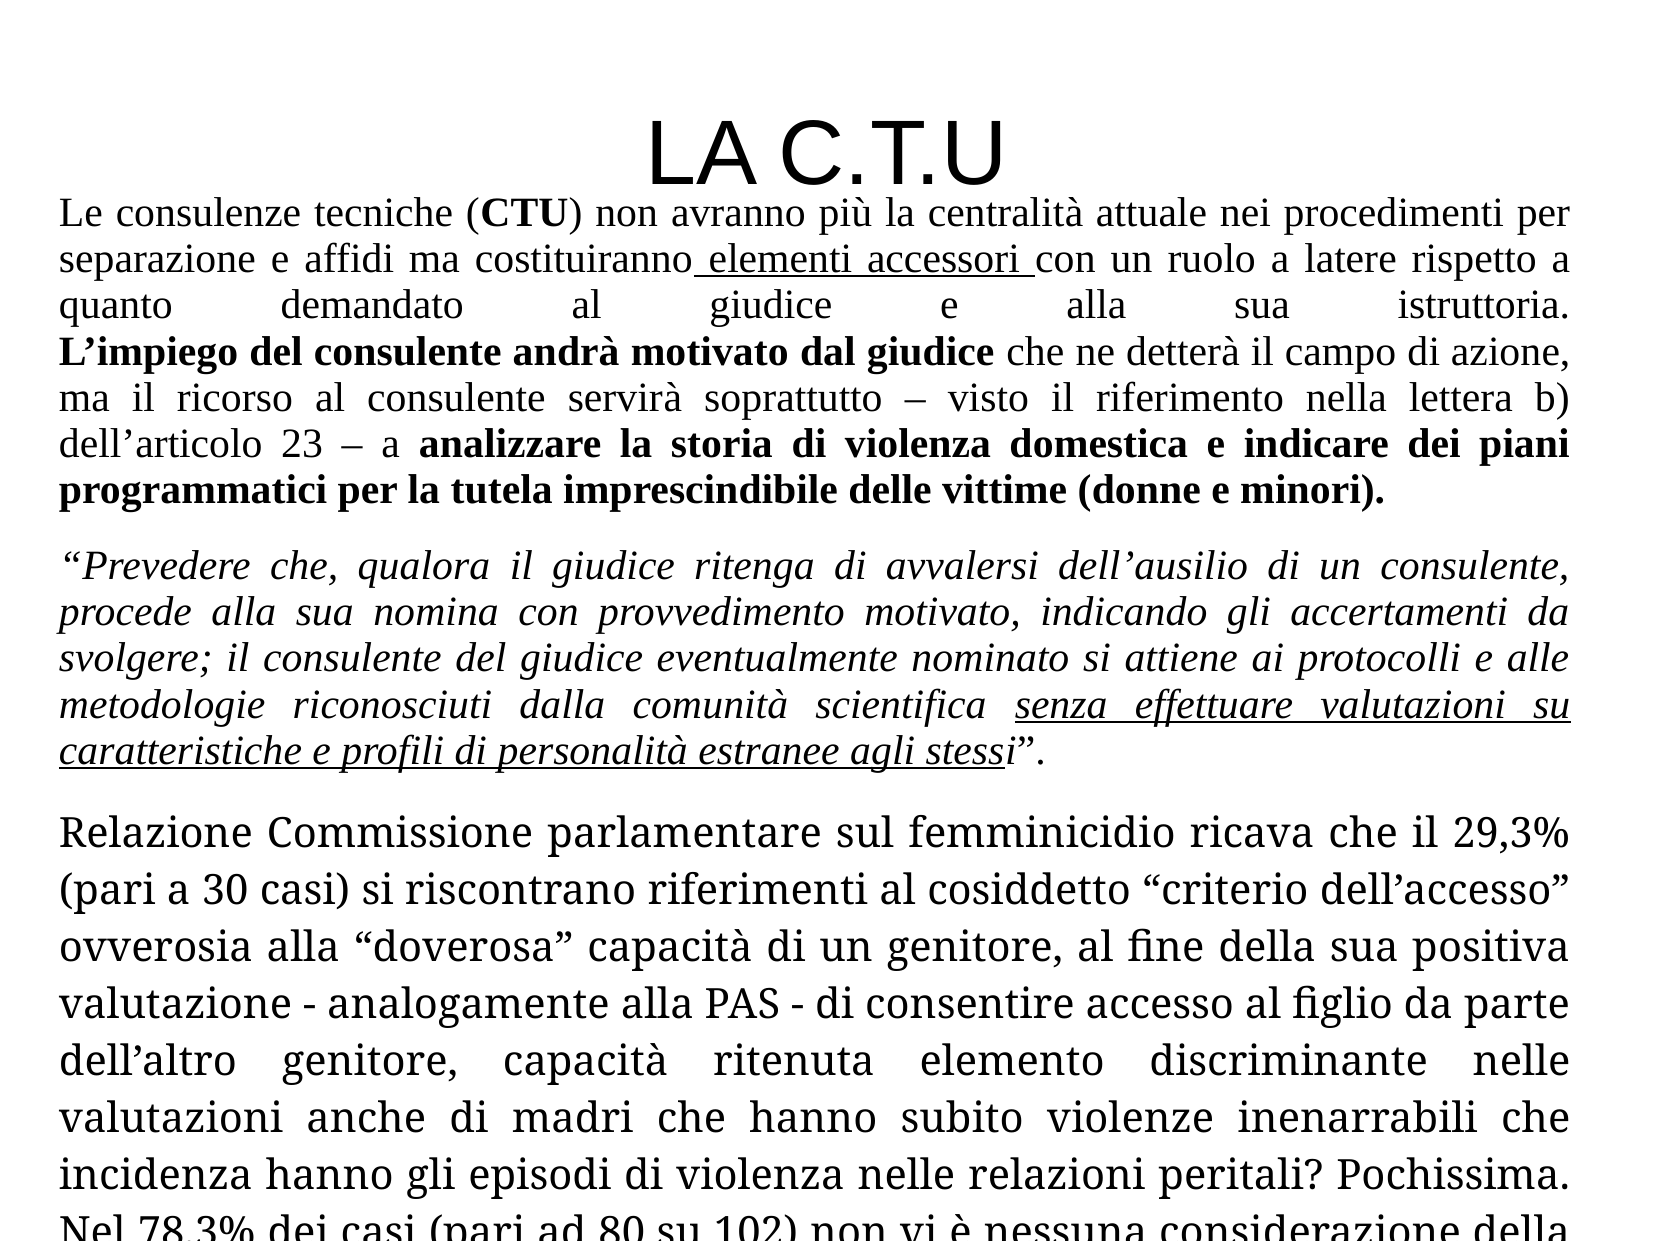

# LA C.T.U
Le consulenze tecniche (CTU) non avranno più la centralità attuale nei procedimenti per separazione e affidi ma costituiranno elementi accessori con un ruolo a latere rispetto a quanto demandato al giudice e alla sua istruttoria.
L’impiego del consulente andrà motivato dal giudice che ne detterà il campo di azione, ma il ricorso al consulente servirà soprattutto – visto il riferimento nella lettera b) dell’articolo 23 – a analizzare la storia di violenza domestica e indicare dei piani programmatici per la tutela imprescindibile delle vittime (donne e minori).
“Prevedere che, qualora il giudice ritenga di avvalersi dell’ausilio di un consulente, procede alla sua nomina con provvedimento motivato, indicando gli accertamenti da svolgere; il consulente del giudice eventualmente nominato si attiene ai protocolli e alle metodologie riconosciuti dalla comunità scientifica senza effettuare valutazioni su caratteristiche e profili di personalità estranee agli stessi”.
Relazione Commissione parlamentare sul femminicidio ricava che il 29,3% (pari a 30 casi) si riscontrano riferimenti al cosiddetto “criterio dell’accesso” ovverosia alla “doverosa” capacità di un genitore, al fine della sua positiva valutazione - analogamente alla PAS - di consentire accesso al figlio da parte dell’altro genitore, capacità ritenuta elemento discriminante nelle valutazioni anche di madri che hanno subito violenze inenarrabili che incidenza hanno gli episodi di violenza nelle relazioni peritali? Pochissima. Nel 78,3% dei casi (pari ad 80 su 102) non vi è nessuna considerazione della violenza per definire una metodologia;